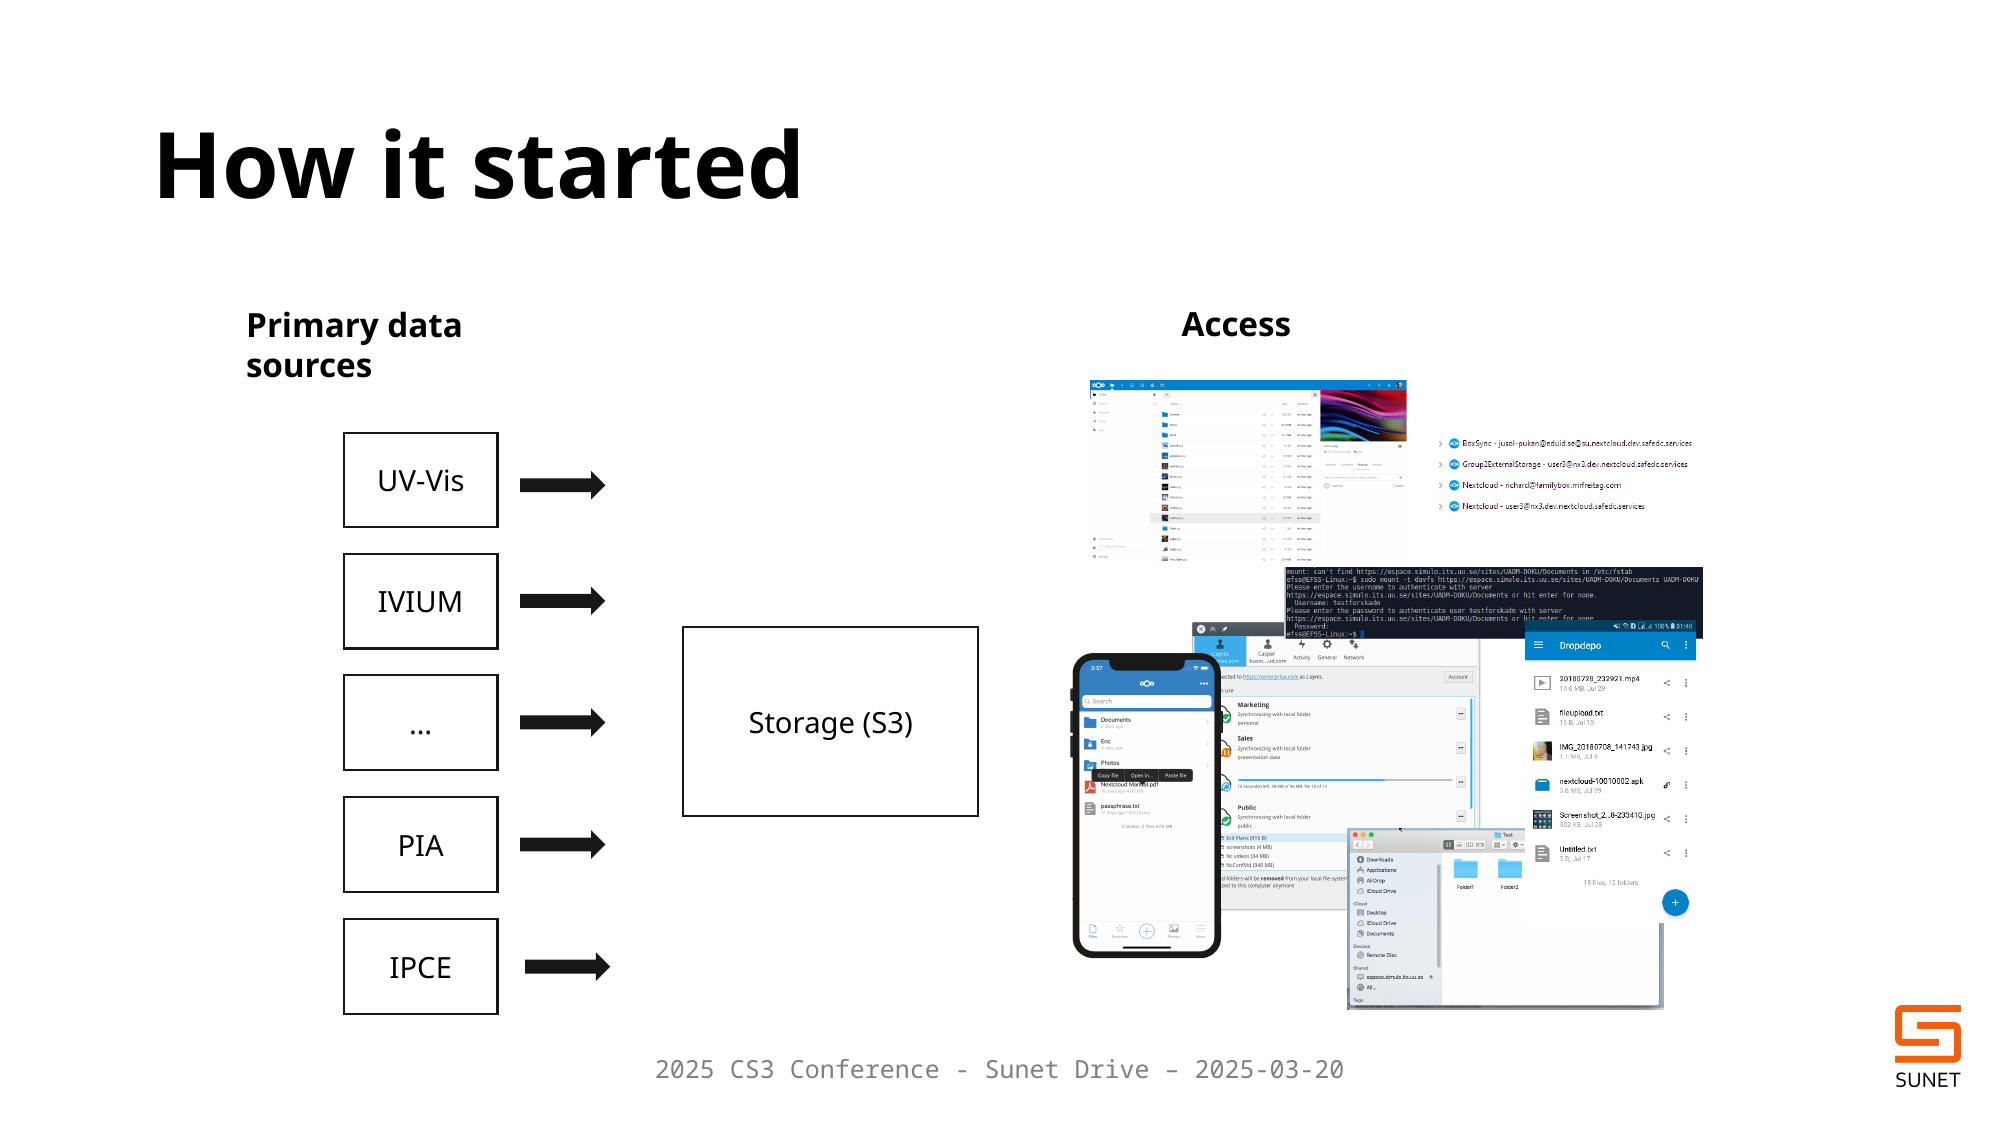

How it started
Access
Primary data sources
UV-Vis
IVIUM
Storage (S3)
…
PIA
IPCE
# 2025 CS3 Conference - Sunet Drive – 2025-03-20